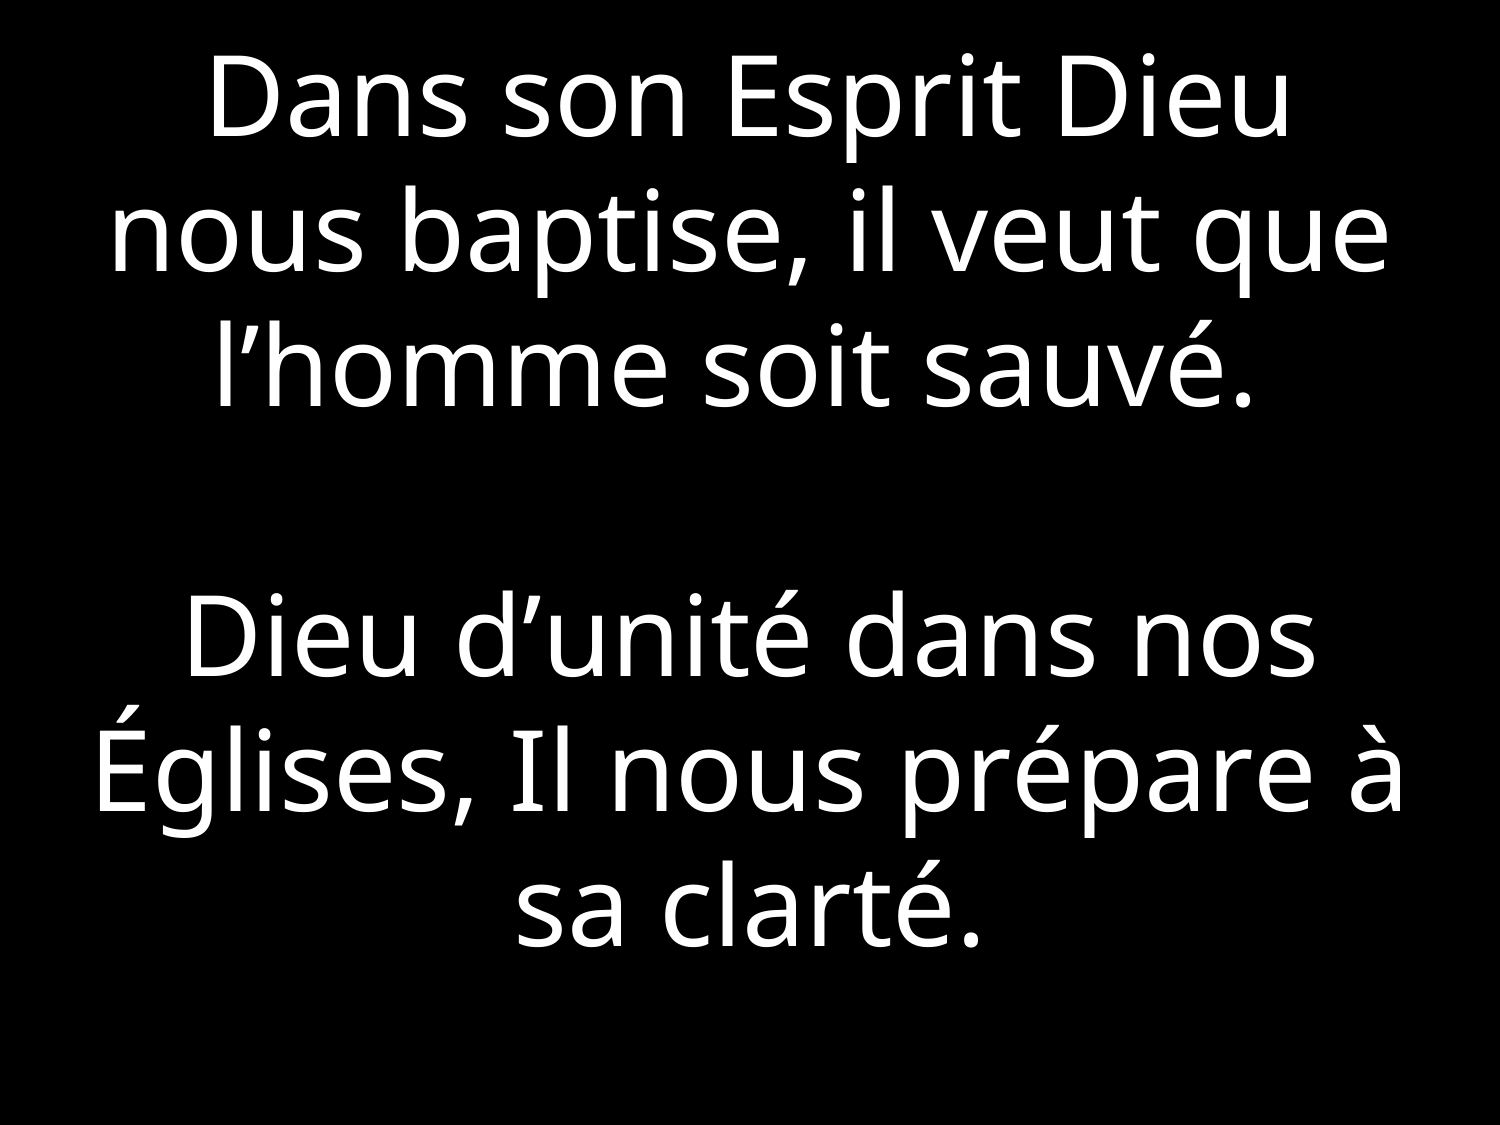

Dans son Esprit Dieu nous baptise, il veut que l’homme soit sauvé.
Dieu d’unité dans nos Églises, Il nous prépare à sa clarté.